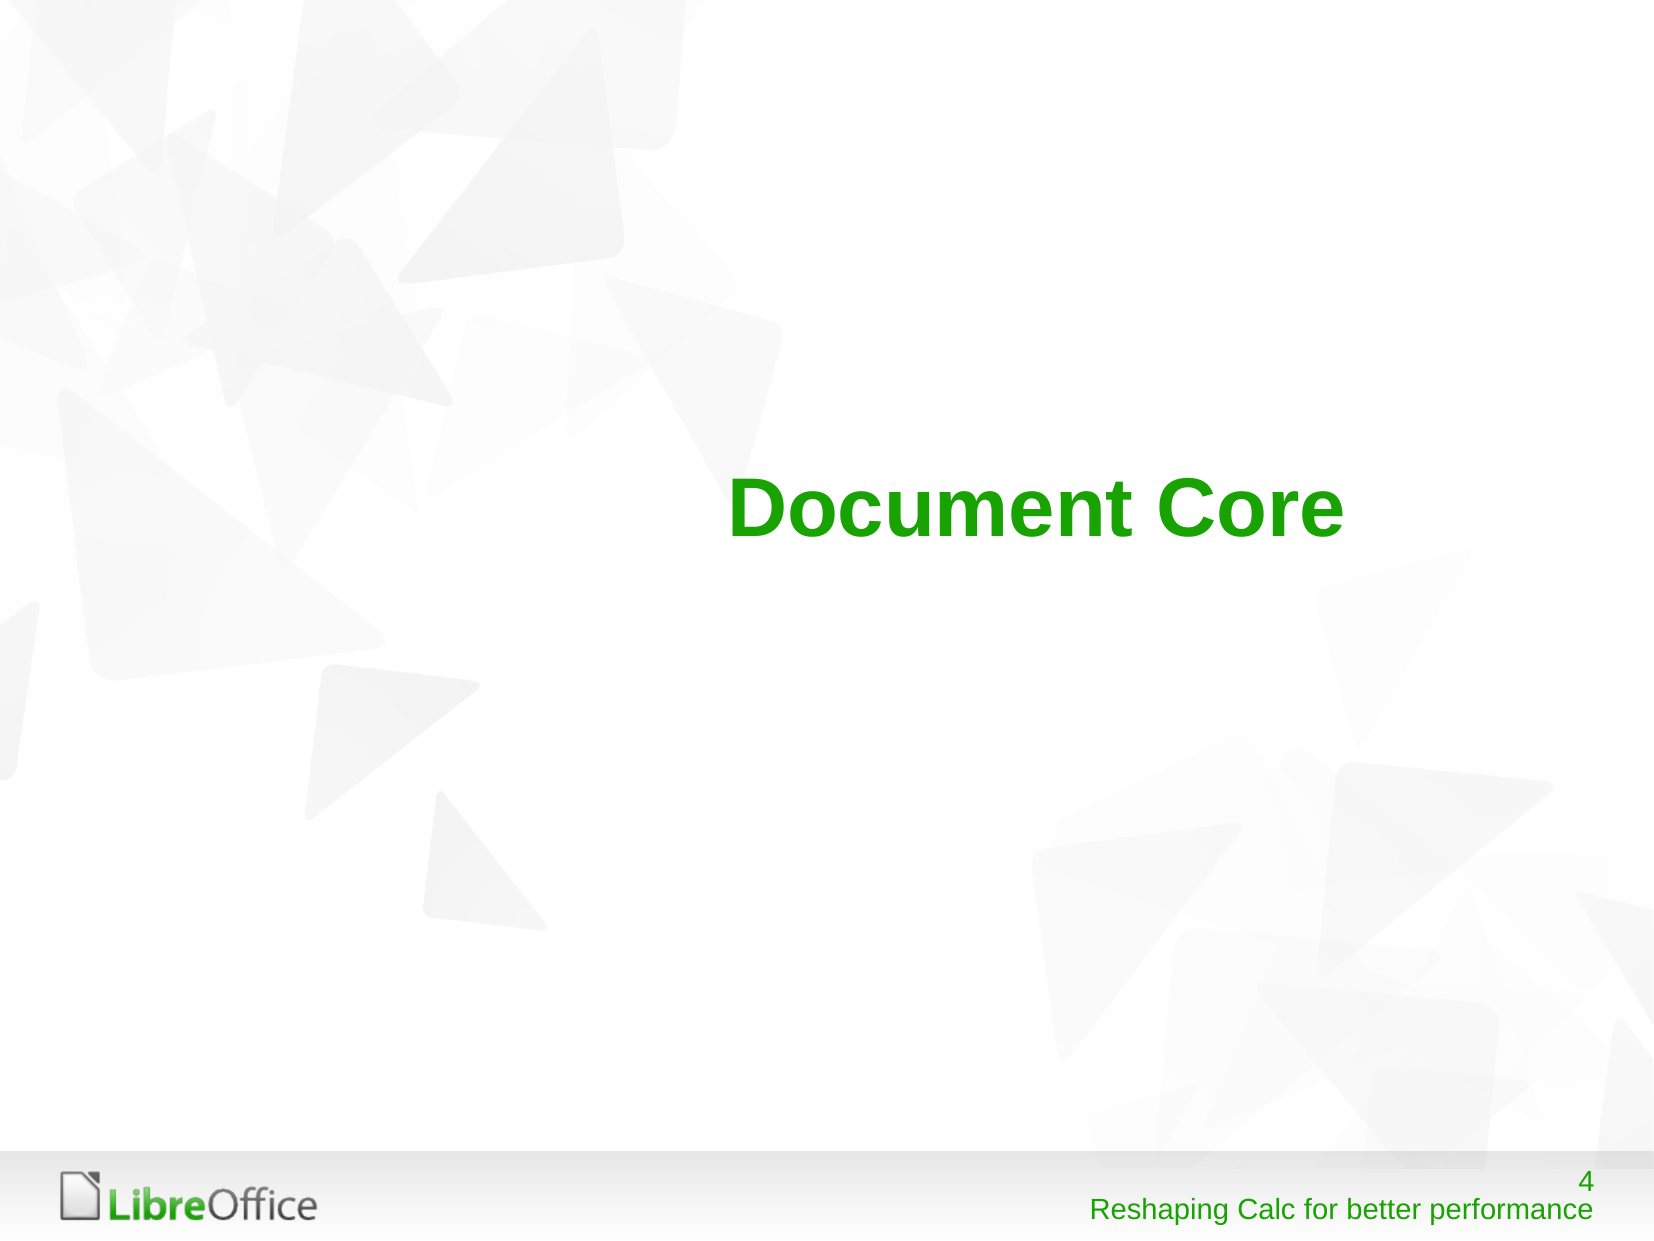

# Document Core
4
Reshaping Calc for better performance